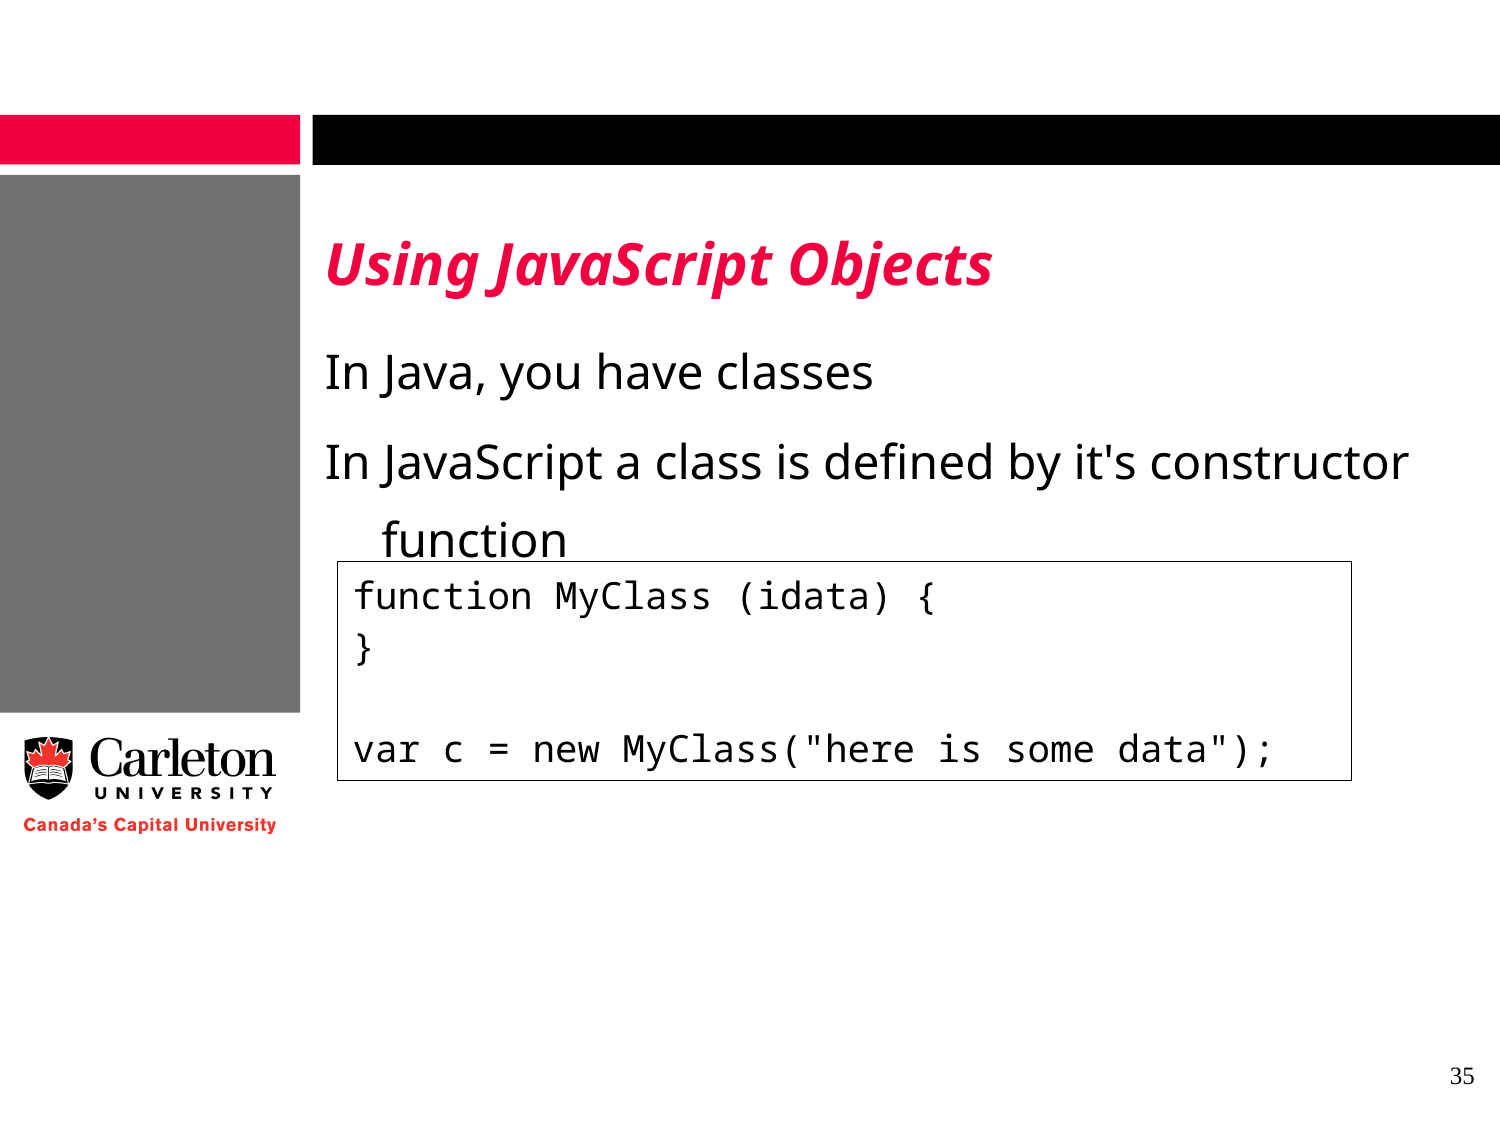

# Using JavaScript Objects
In Java, you have classes
In JavaScript a class is defined by it's constructor function
function MyClass (idata) {
}
var c = new MyClass("here is some data");
35